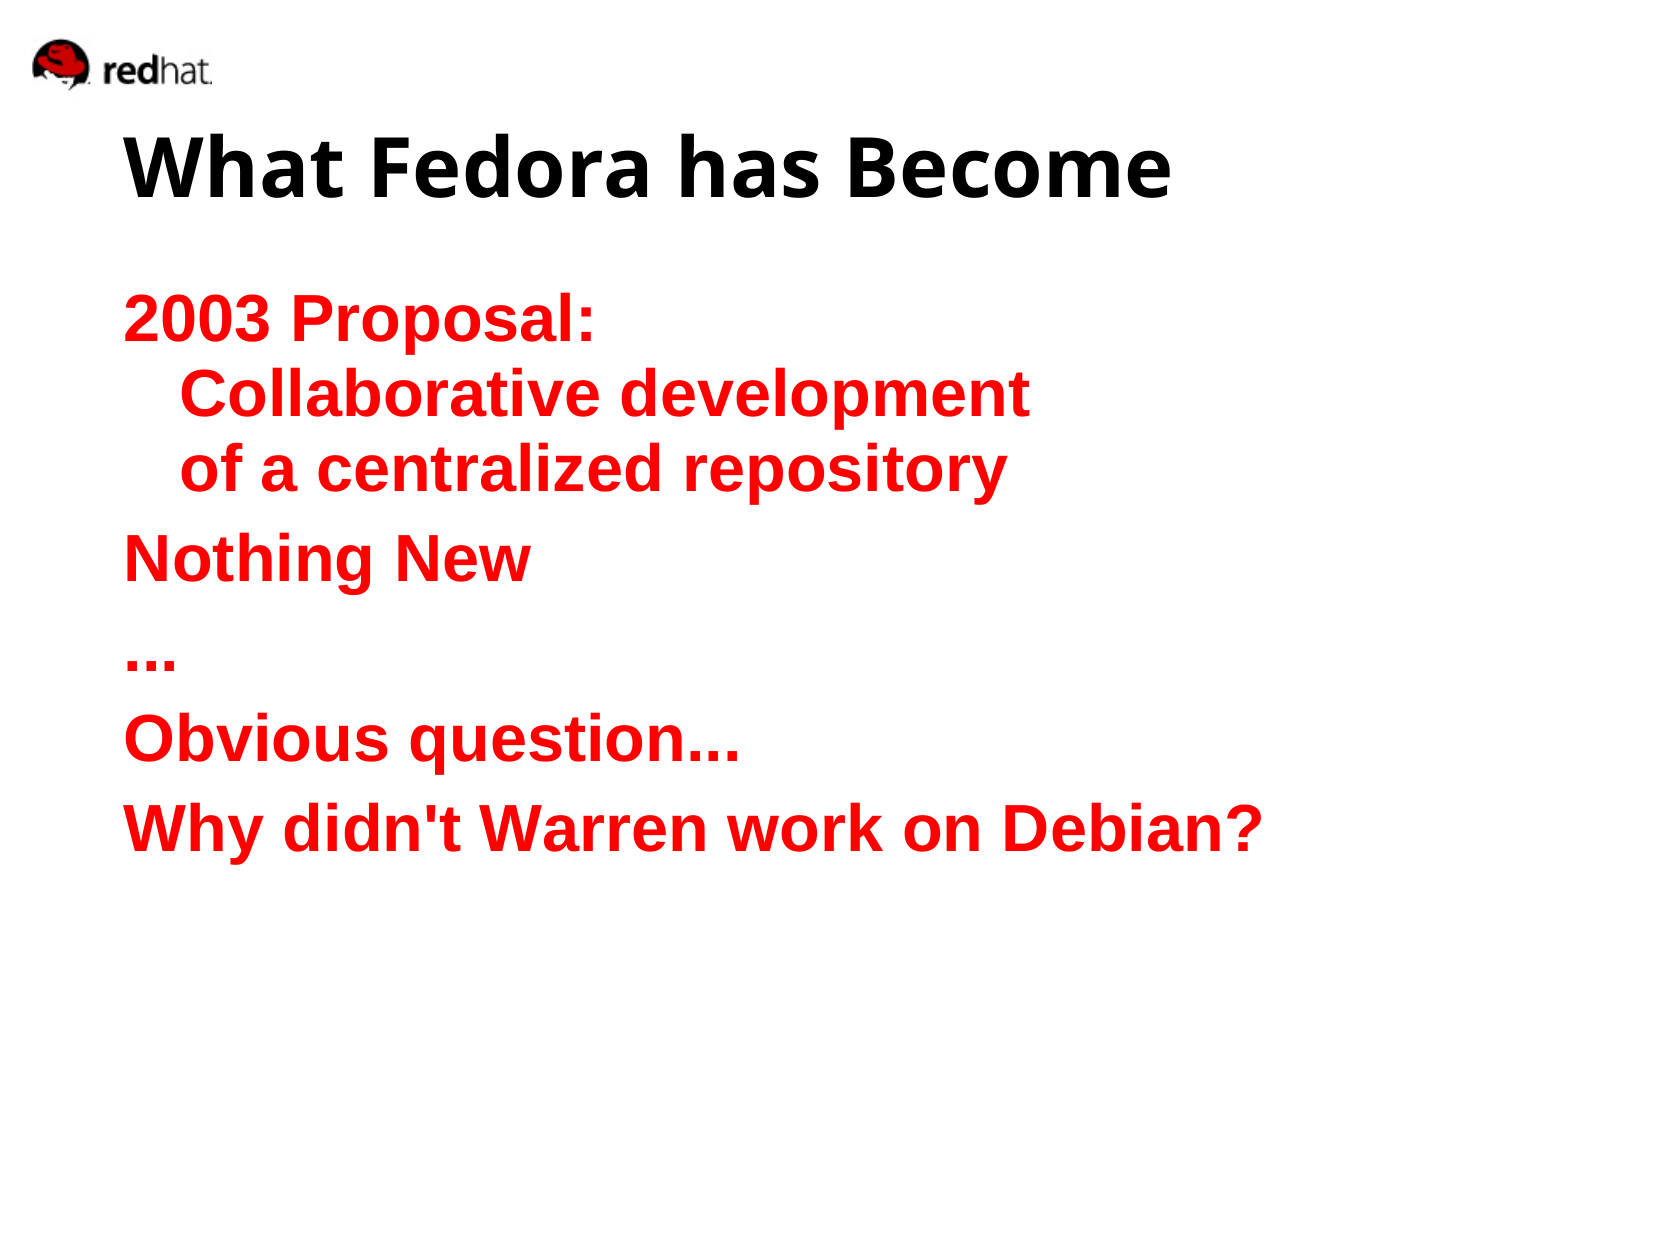

# What Fedora has Become
2003 Proposal:
Collaborative development
of a centralized repository
Nothing New
...
Obvious question...
Why didn't Warren work on Debian?